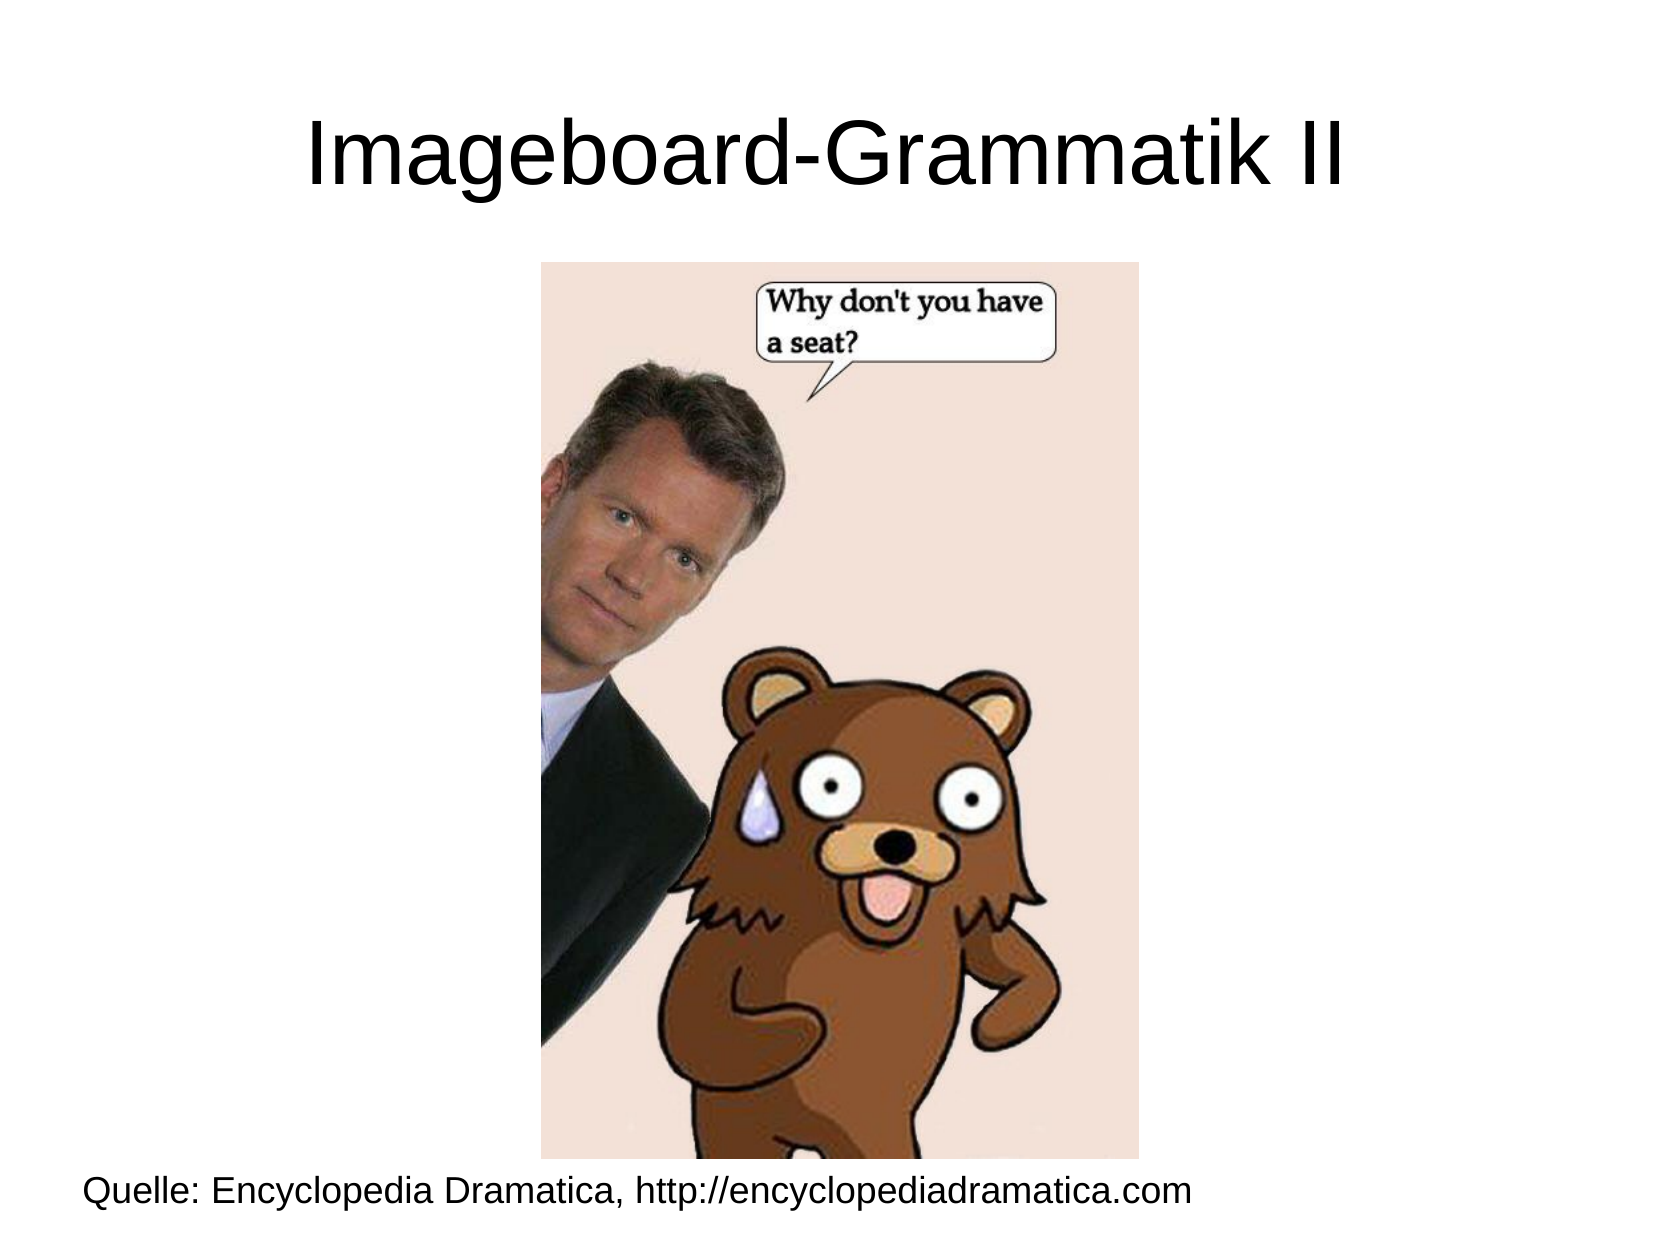

# Imageboard-Grammatik II
Quelle: Encyclopedia Dramatica, http://encyclopediadramatica.com